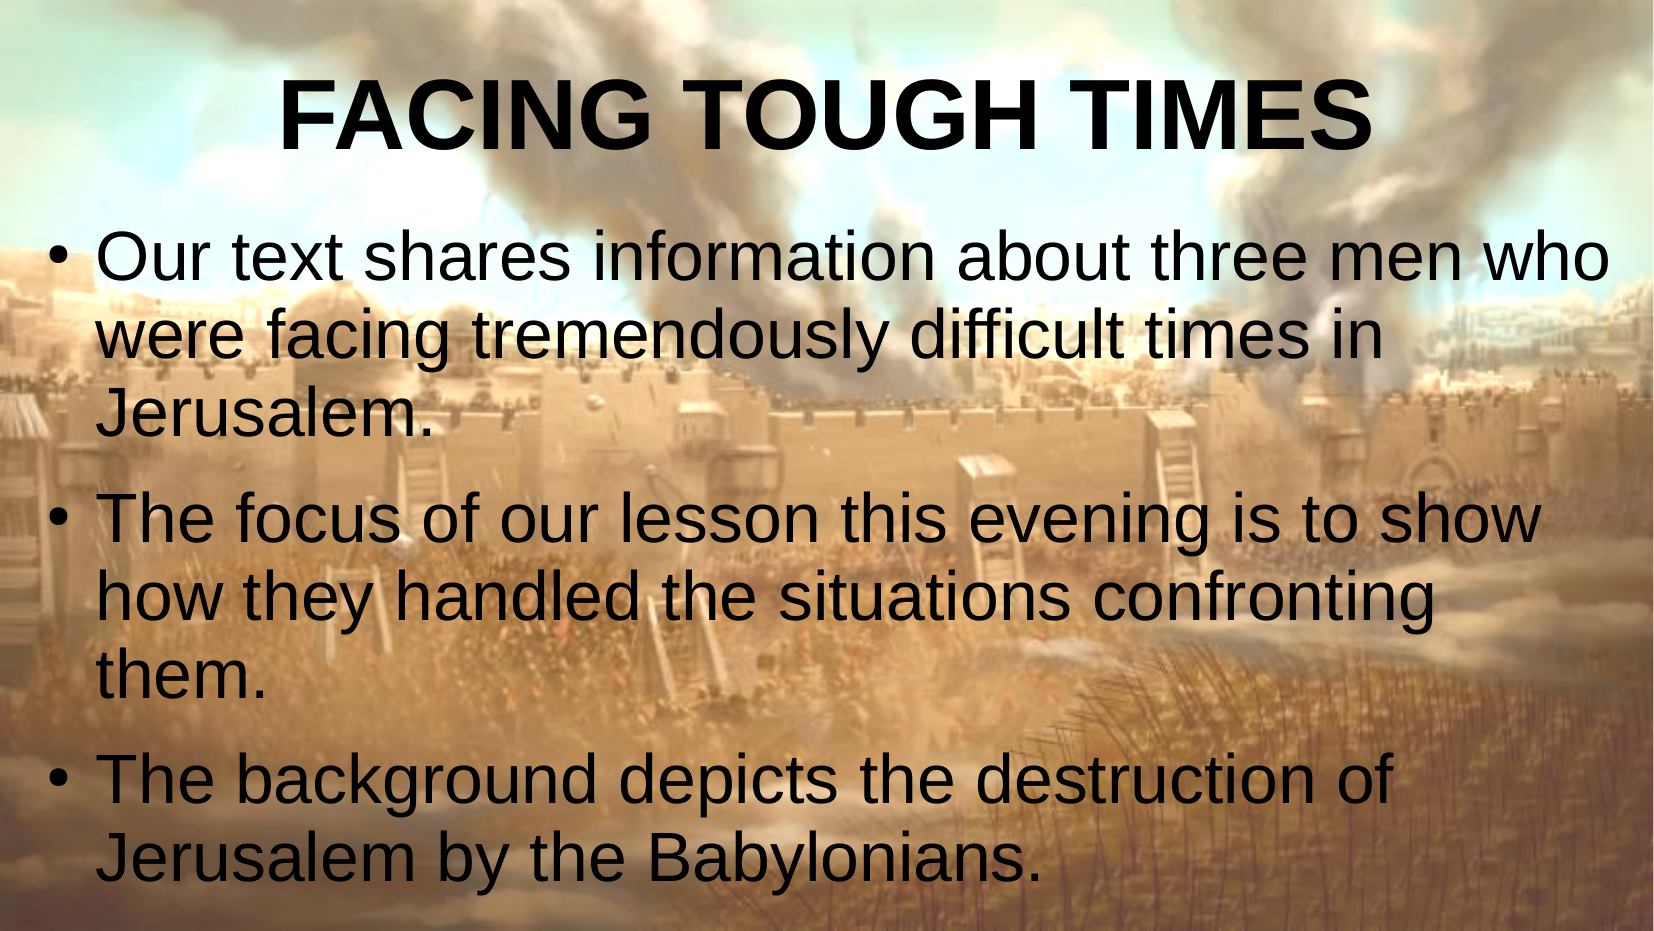

# FACING TOUGH TIMES
Our text shares information about three men who were facing tremendously difficult times in Jerusalem.
The focus of our lesson this evening is to show how they handled the situations confronting them.
The background depicts the destruction of Jerusalem by the Babylonians.